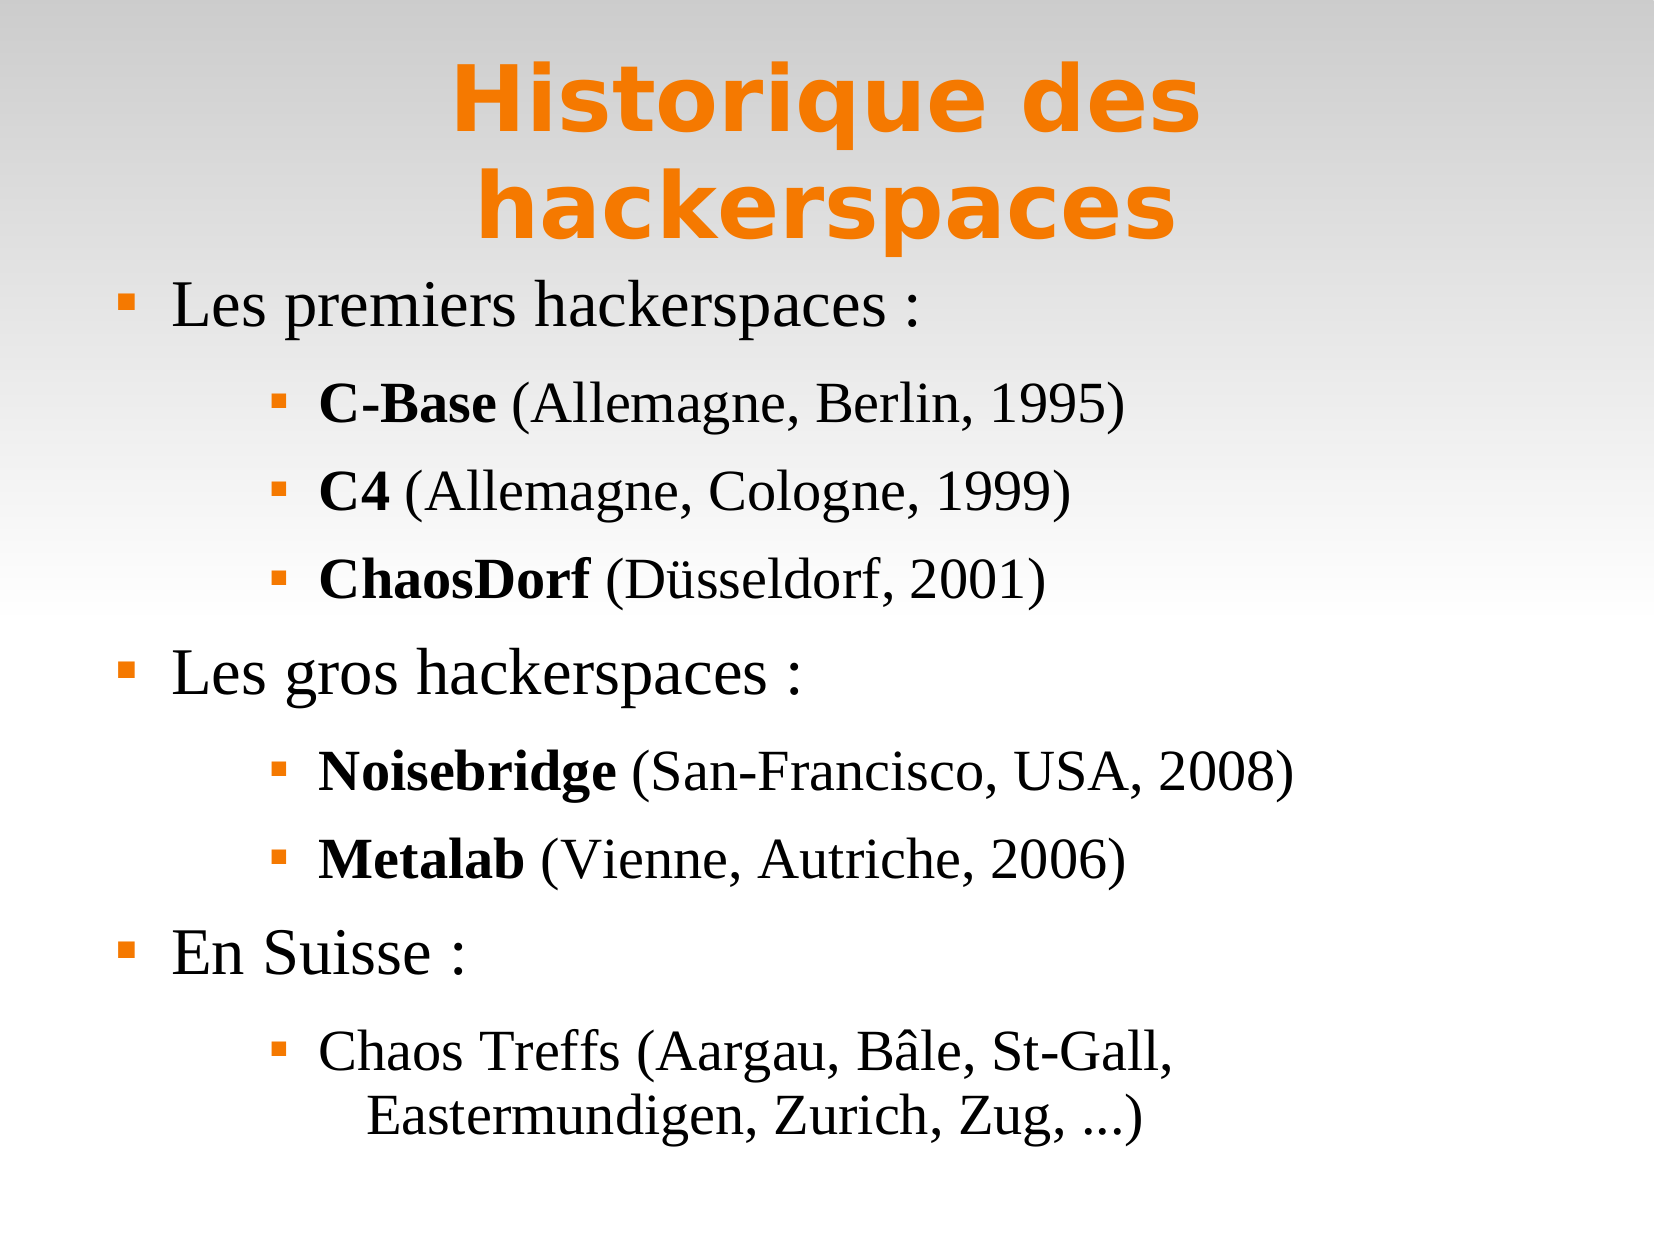

# Historique des hackerspaces
Les premiers hackerspaces :
C-Base (Allemagne, Berlin, 1995)
C4 (Allemagne, Cologne, 1999)
ChaosDorf (Düsseldorf, 2001)
Les gros hackerspaces :
Noisebridge (San-Francisco, USA, 2008)
Metalab (Vienne, Autriche, 2006)
En Suisse :
Chaos Treffs (Aargau, Bâle, St-Gall, Eastermundigen, Zurich, Zug, ...)